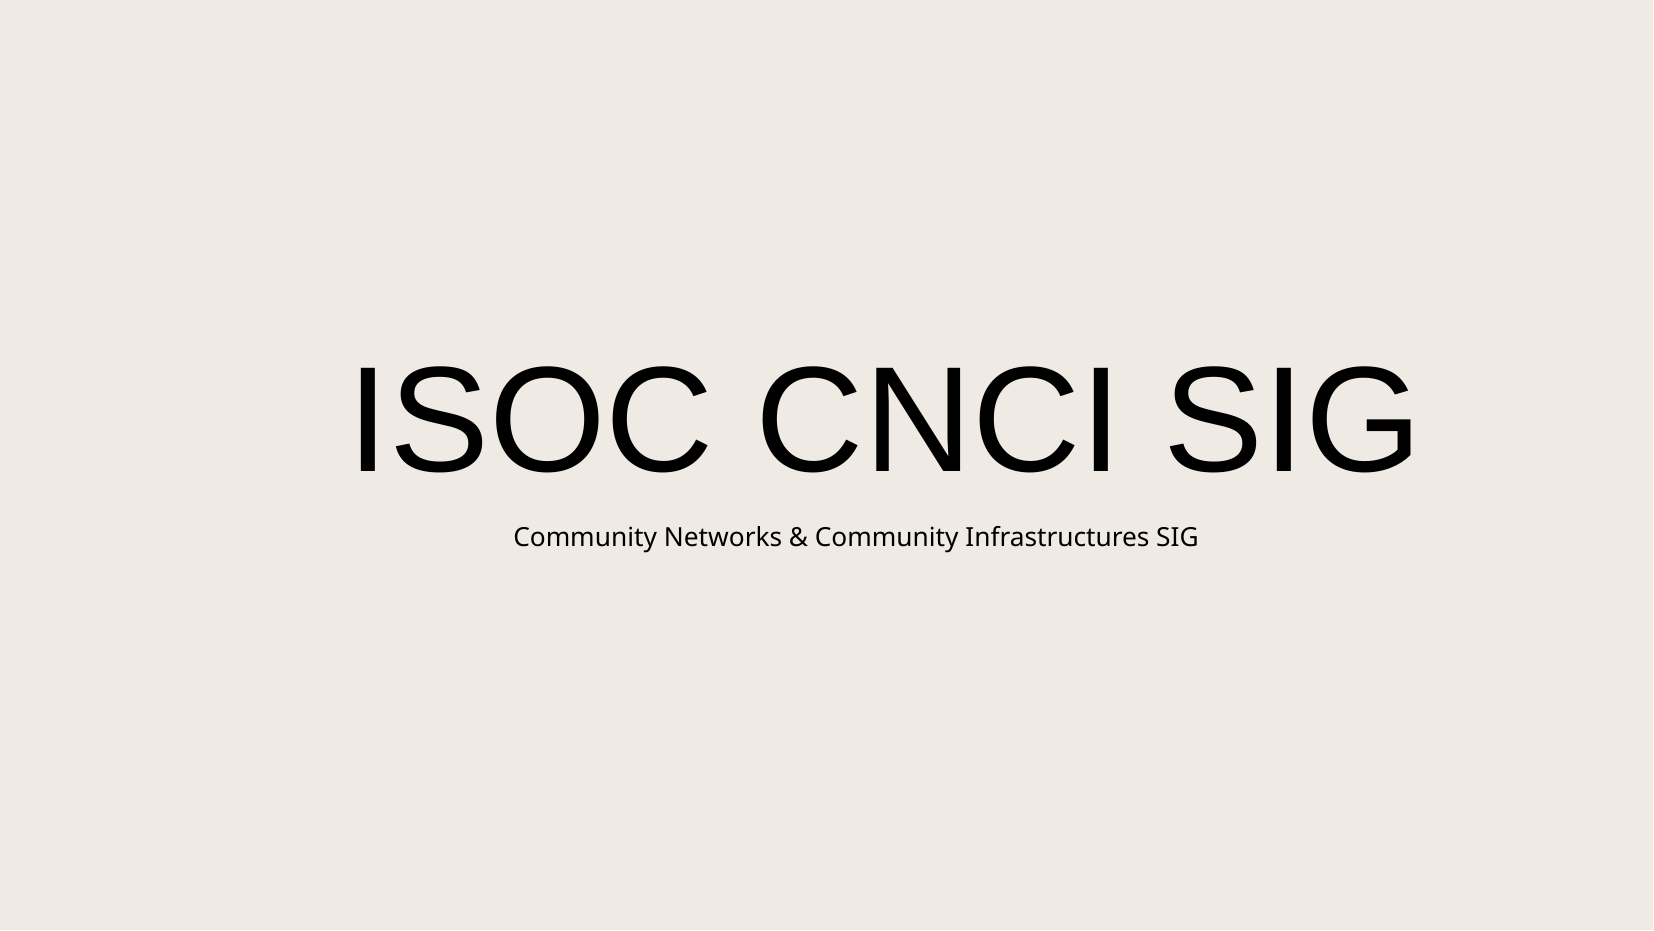

# ISOC CNCI SIG
Community Networks & Community Infrastructures SIG